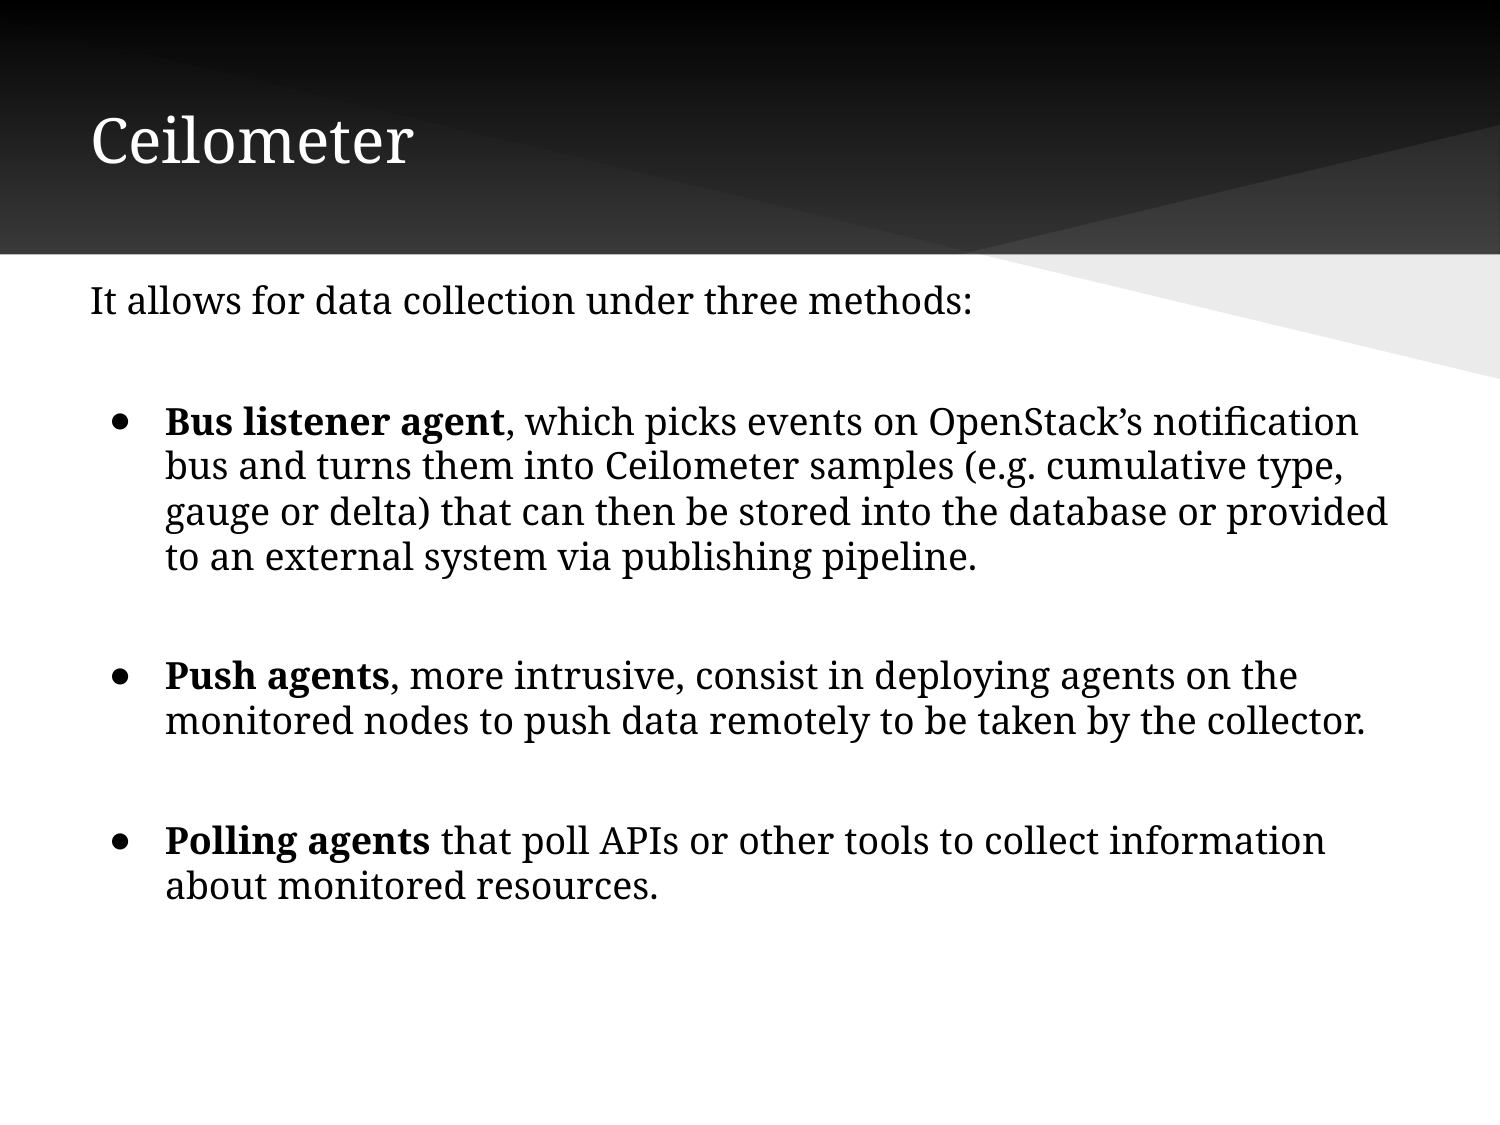

Ceilometer
# It allows for data collection under three methods:
Bus listener agent, which picks events on OpenStack’s notification bus and turns them into Ceilometer samples (e.g. cumulative type, gauge or delta) that can then be stored into the database or provided to an external system via publishing pipeline.
Push agents, more intrusive, consist in deploying agents on the monitored nodes to push data remotely to be taken by the collector.
Polling agents that poll APIs or other tools to collect information about monitored resources.